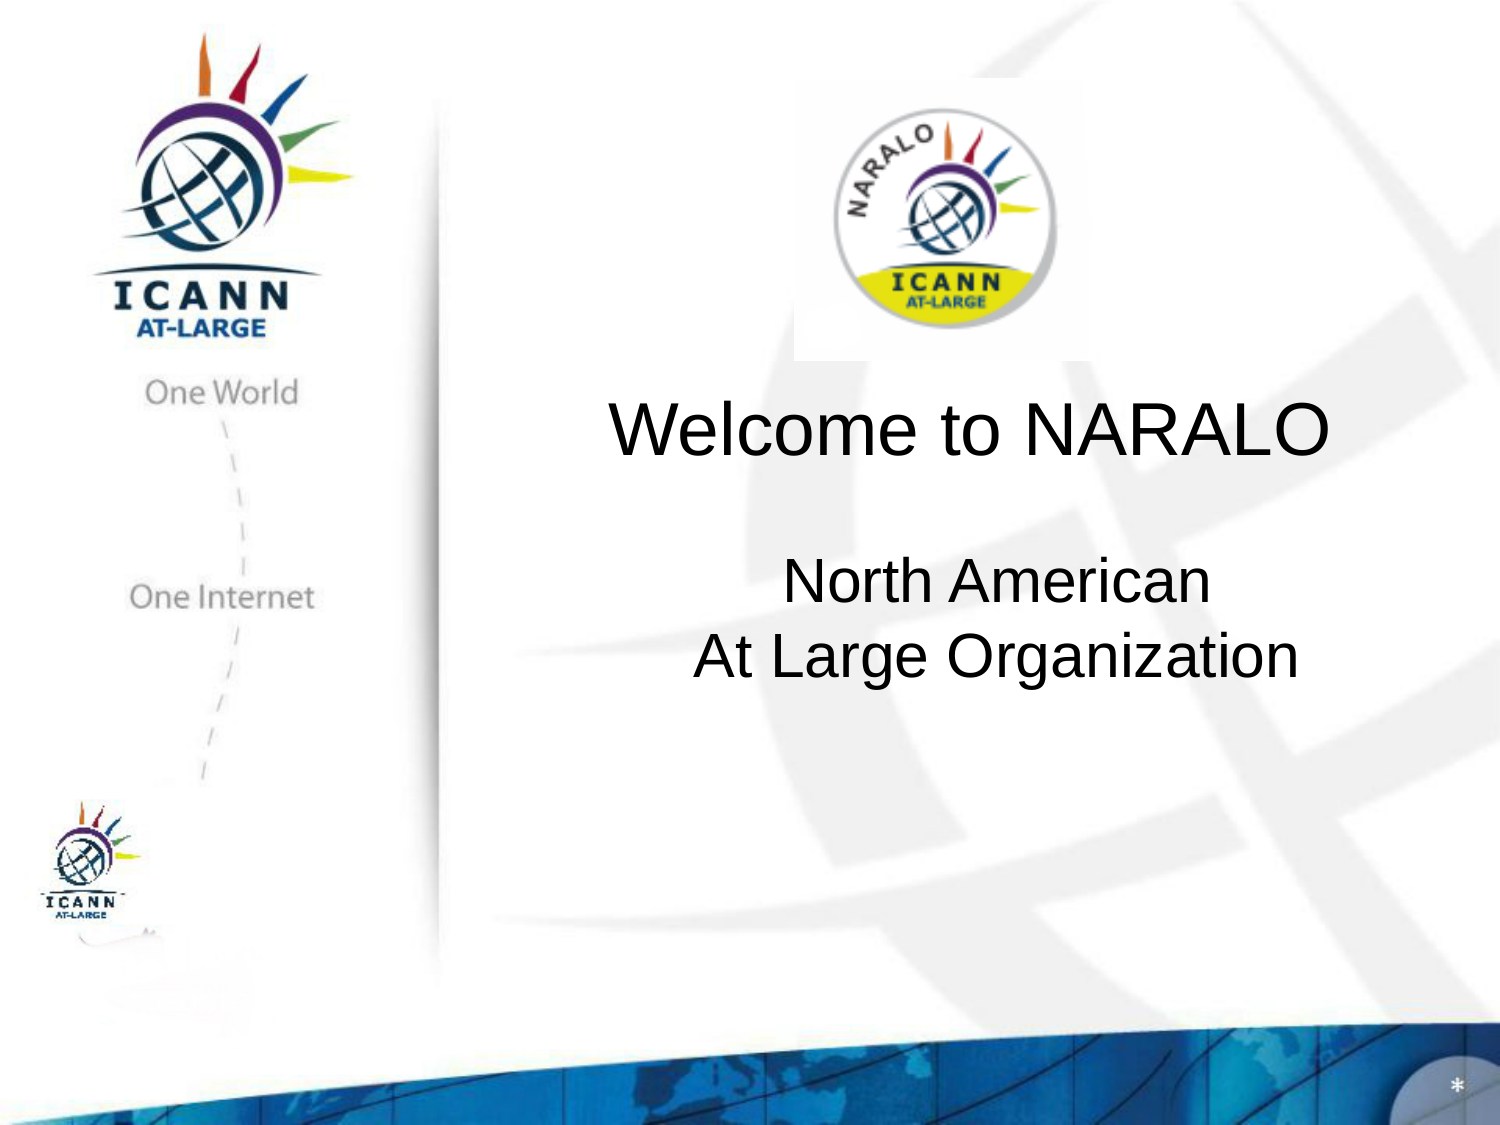

Welcome to NARALO
 North American
At Large Organization